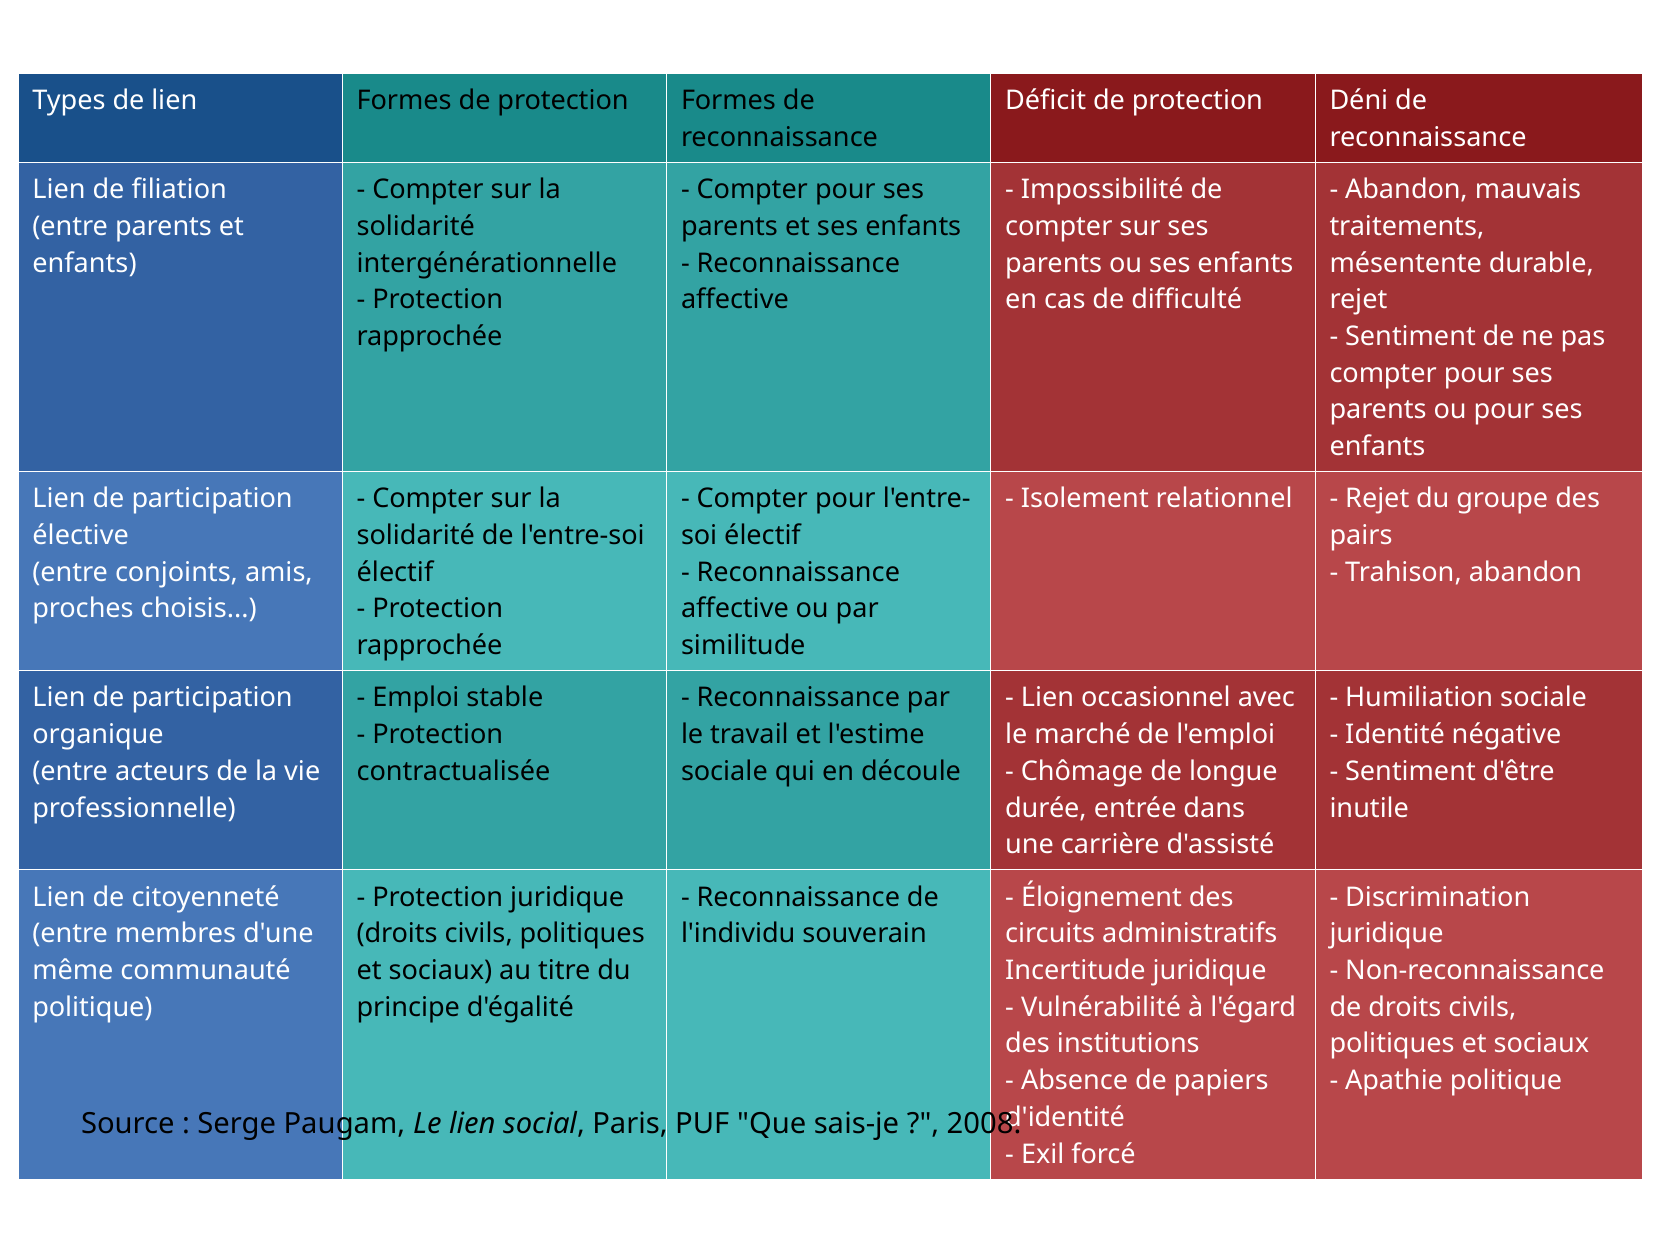

| Types de lien | Formes de protection | Formes de reconnaissance | Déficit de protection | Déni de reconnaissance |
| --- | --- | --- | --- | --- |
| Lien de filiation (entre parents et enfants) | - Compter sur la solidarité intergénérationnelle - Protection rapprochée | - Compter pour ses parents et ses enfants - Reconnaissance affective | - Impossibilité de compter sur ses parents ou ses enfants en cas de difficulté | - Abandon, mauvais traitements, mésentente durable, rejet - Sentiment de ne pas compter pour ses parents ou pour ses enfants |
| Lien de participation élective (entre conjoints, amis, proches choisis...) | - Compter sur la solidarité de l'entre-soi électif - Protection rapprochée | - Compter pour l'entre-soi électif - Reconnaissance affective ou par similitude | - Isolement relationnel | - Rejet du groupe des pairs - Trahison, abandon |
| Lien de participation organique (entre acteurs de la vie professionnelle) | - Emploi stable - Protection contractualisée | - Reconnaissance par le travail et l'estime sociale qui en découle | - Lien occasionnel avec le marché de l'emploi - Chômage de longue durée, entrée dans une carrière d'assisté | - Humiliation sociale - Identité négative - Sentiment d'être inutile |
| Lien de citoyenneté (entre membres d'une même communauté politique) | - Protection juridique (droits civils, politiques et sociaux) au titre du principe d'égalité | - Reconnaissance de l'individu souverain | - Éloignement des circuits administratifs Incertitude juridique - Vulnérabilité à l'égard des institutions - Absence de papiers d'identité - Exil forcé | - Discrimination juridique - Non-reconnaissance de droits civils, politiques et sociaux - Apathie politique |
Source : Serge Paugam, Le lien social, Paris, PUF "Que sais-je ?", 2008.